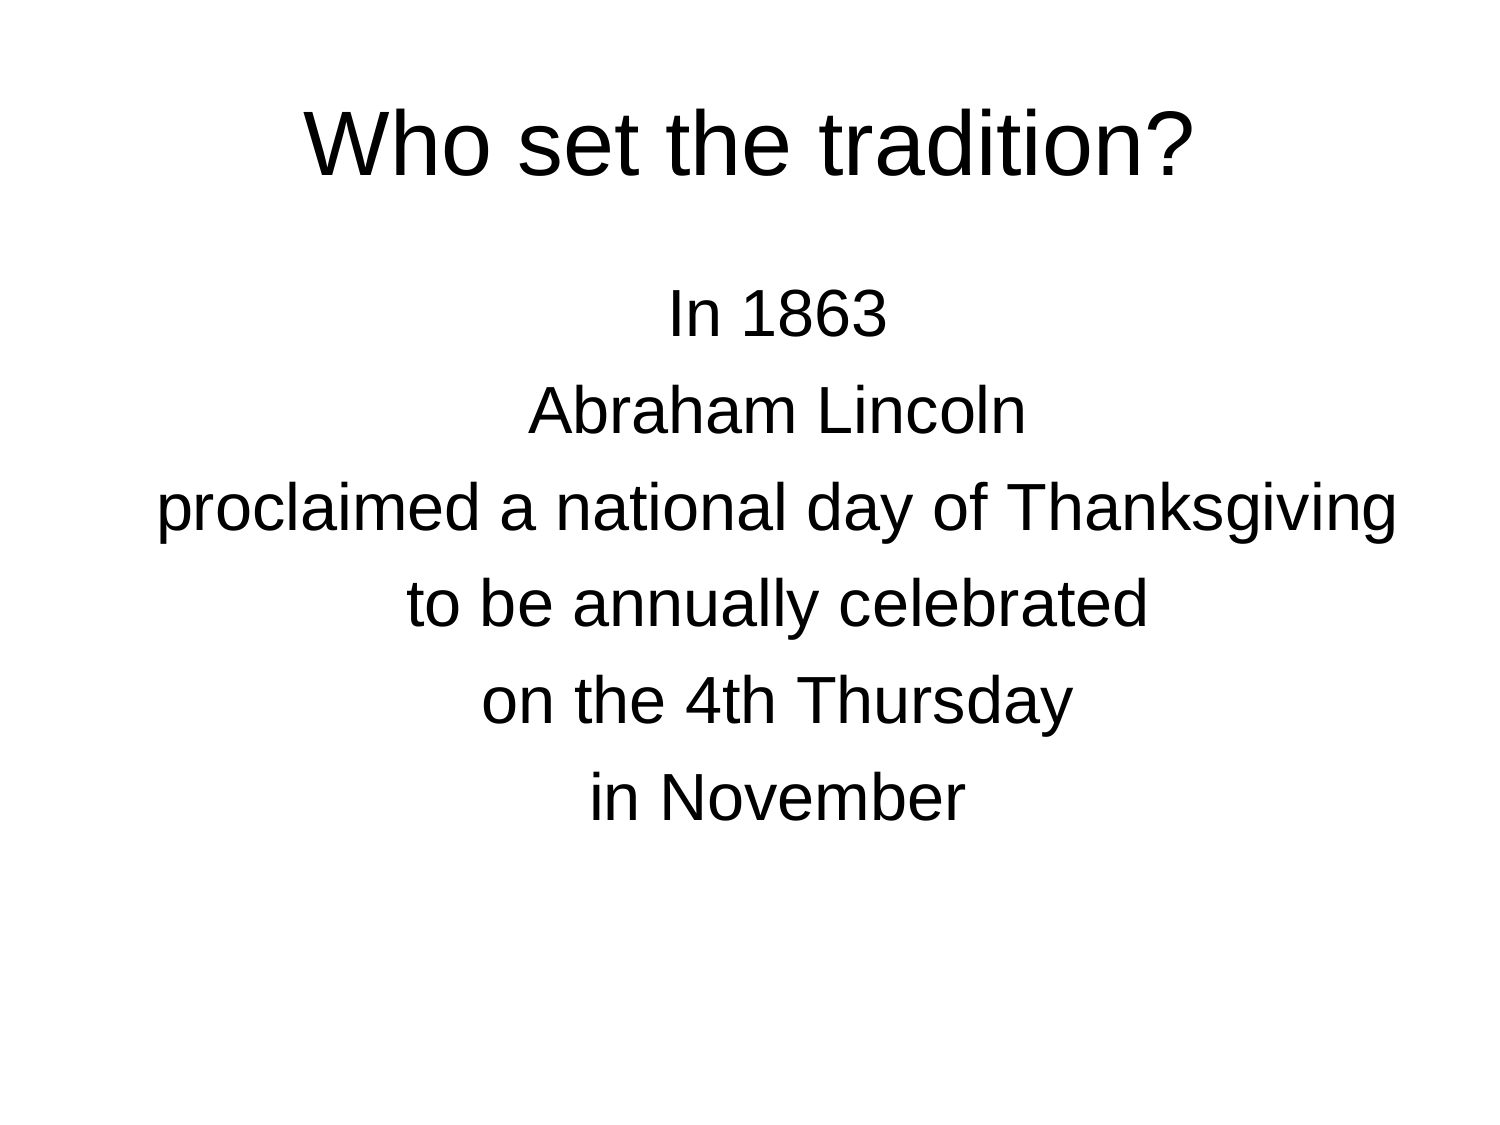

# Who set the tradition?
In 1863
Abraham Lincoln
proclaimed a national day of Thanksgiving
to be annually celebrated
on the 4th Thursday
in November